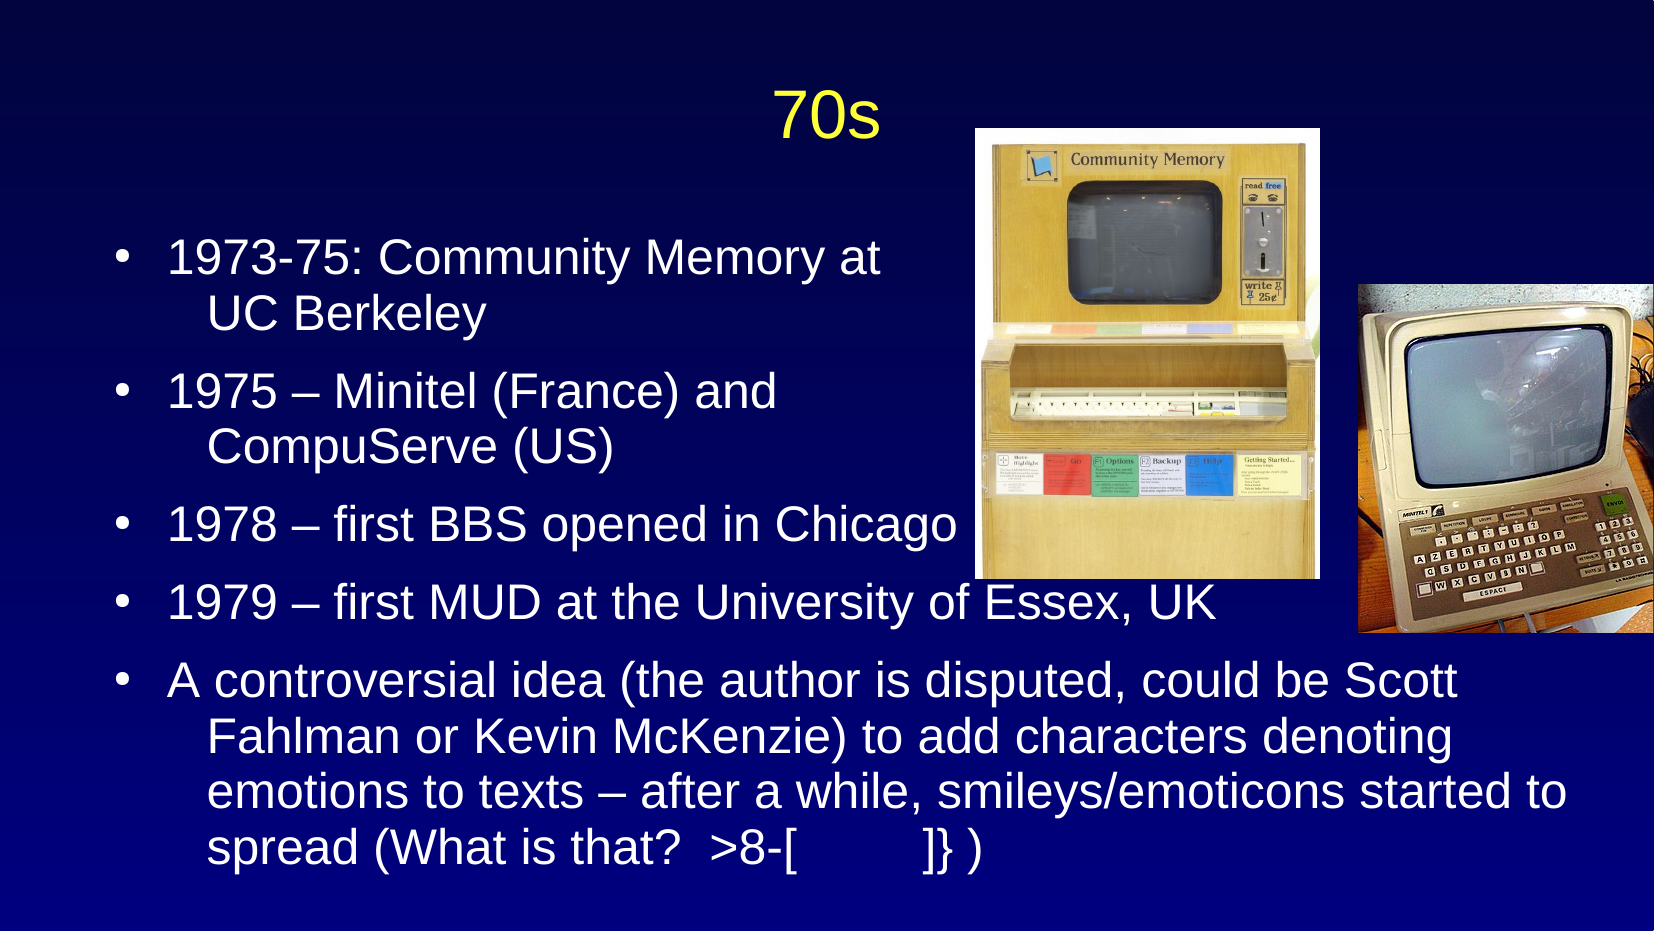

# 70s
1973-75: Community Memory at
UC Berkeley
1975 – Minitel (France) and
CompuServe (US)
1978 – first BBS opened in Chicago
1979 – first MUD at the University of Essex, UK
A controversial idea (the author is disputed, could be Scott Fahlman or Kevin McKenzie) to add characters denoting emotions to texts – after a while, smileys/emoticons started to spread (What is that? >8-[ ]} )